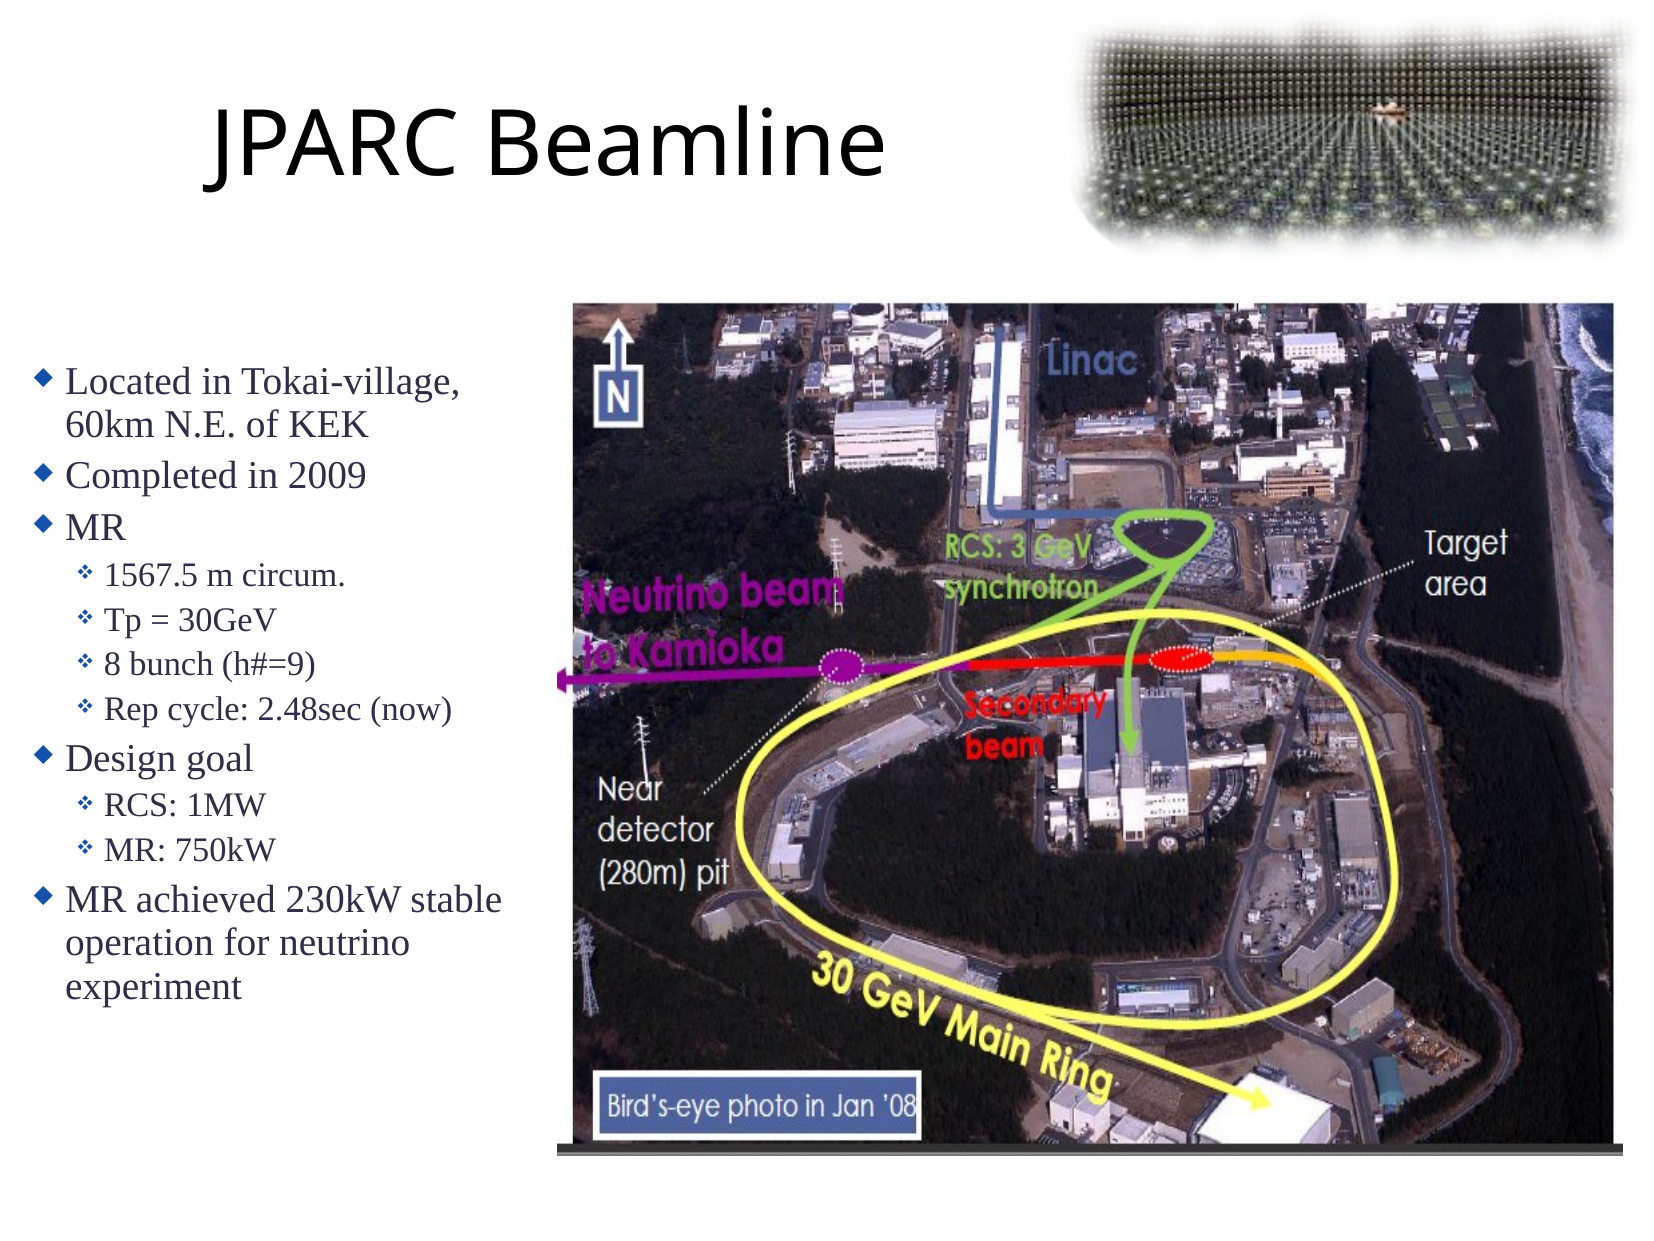

# JPARC Beamline
Located in Tokai-village, 60km N.E. of KEK
Completed in 2009
MR
1567.5 m circum.
Tp = 30GeV
8 bunch (h#=9)
Rep cycle: 2.48sec (now)
Design goal
RCS: 1MW
MR: 750kW
MR achieved 230kW stable operation for neutrino experiment